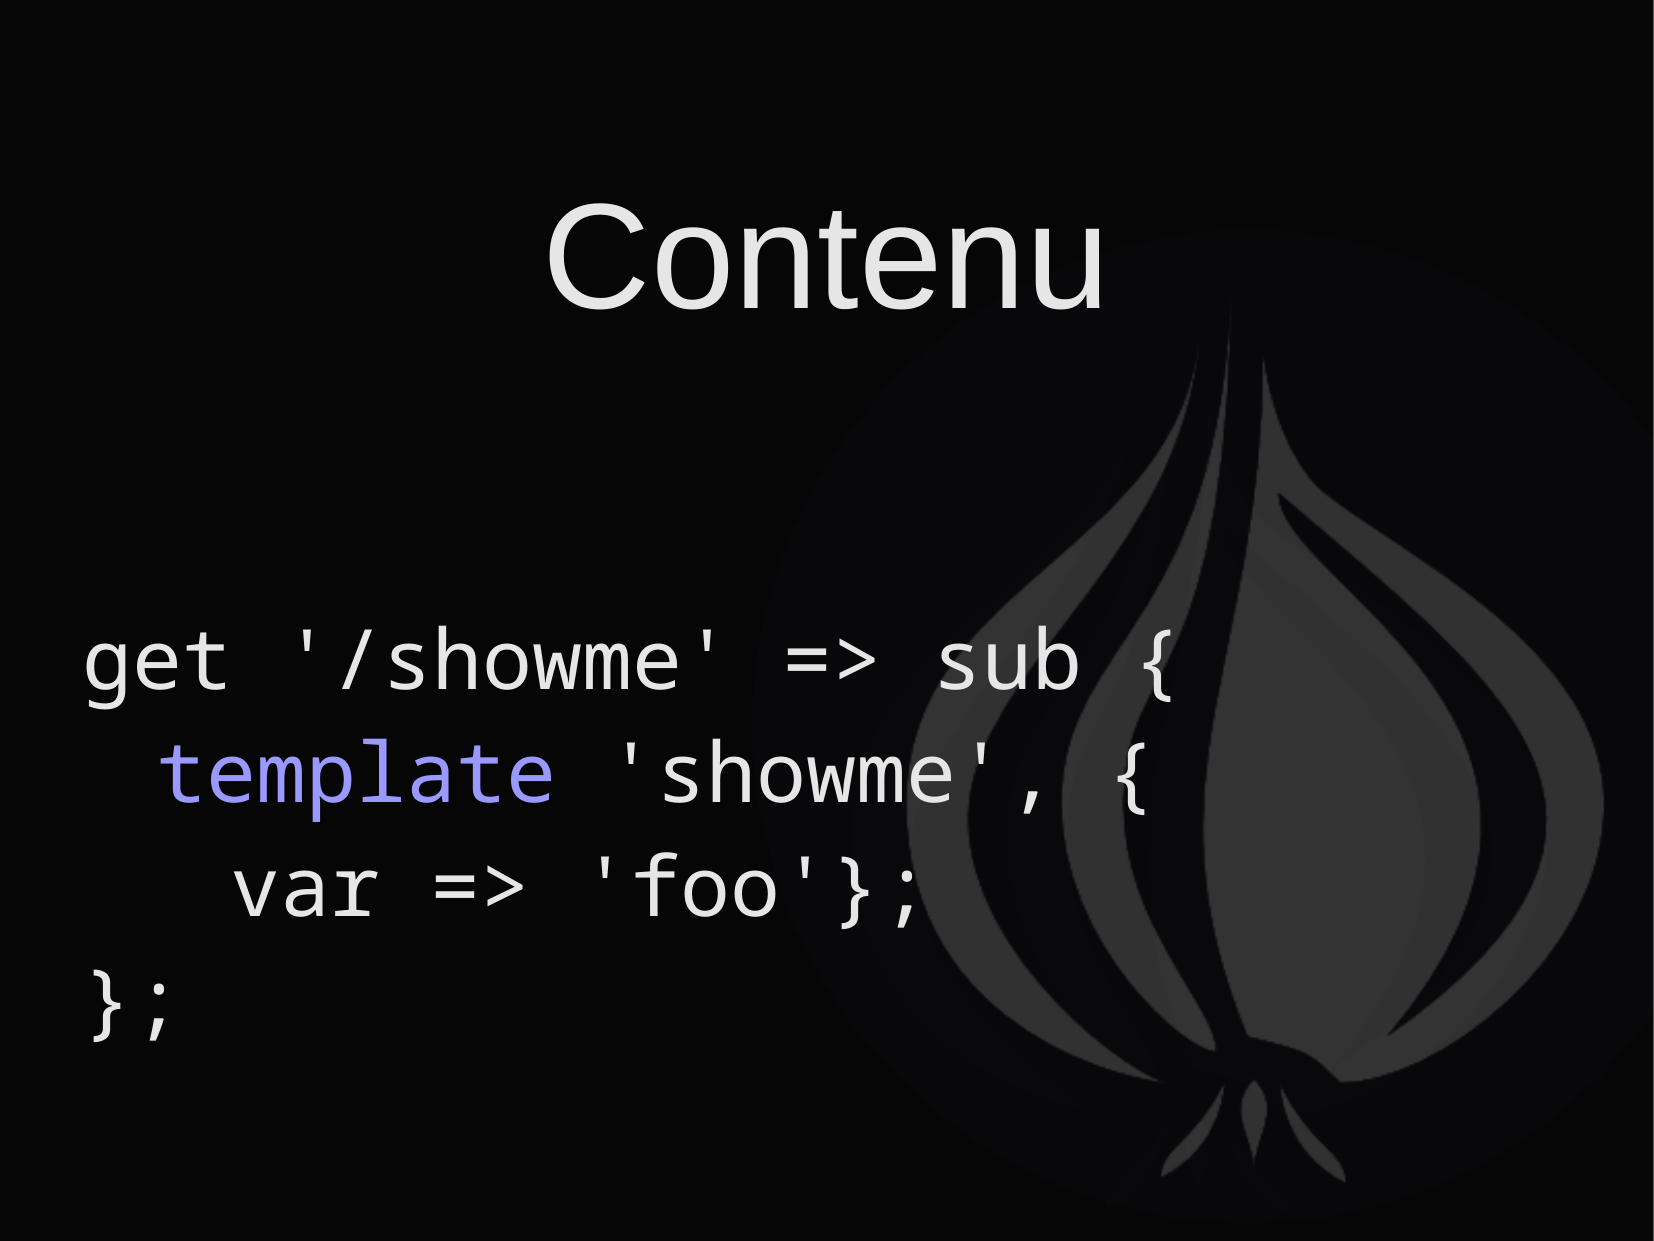

# Contenu
get '/showme' => sub {
	template 'showme', {
		var => 'foo'};
};